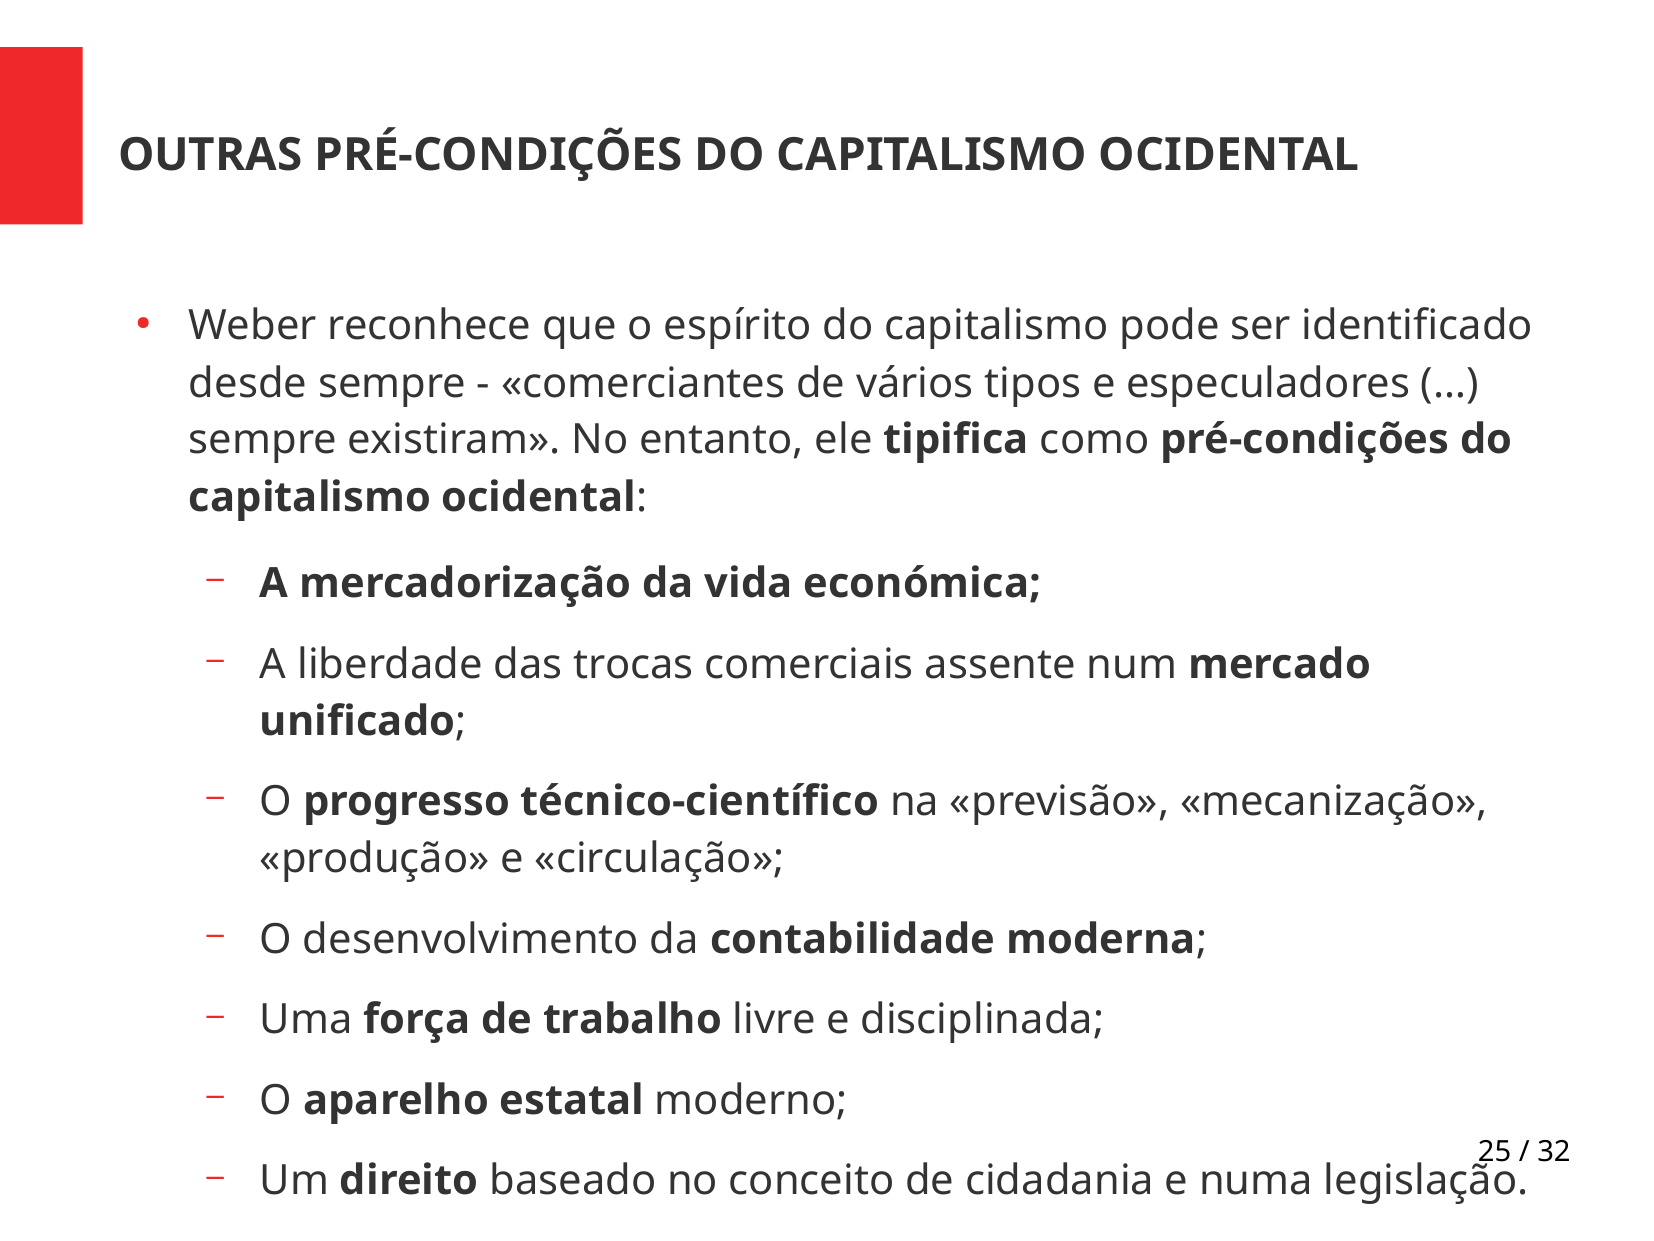

# OUTRAS PRÉ-CONDIÇÕES DO CAPITALISMO OCIDENTAL
Weber reconhece que o espírito do capitalismo pode ser identificado desde sempre - «comerciantes de vários tipos e especuladores (…) sempre existiram». No entanto, ele tipifica como pré-condições do capitalismo ocidental:
A mercadorização da vida económica;
A liberdade das trocas comerciais assente num mercado unificado;
O progresso técnico-científico na «previsão», «mecanização», «produção» e «circulação»;
O desenvolvimento da contabilidade moderna;
Uma força de trabalho livre e disciplinada;
O aparelho estatal moderno;
Um direito baseado no conceito de cidadania e numa legislação.
25